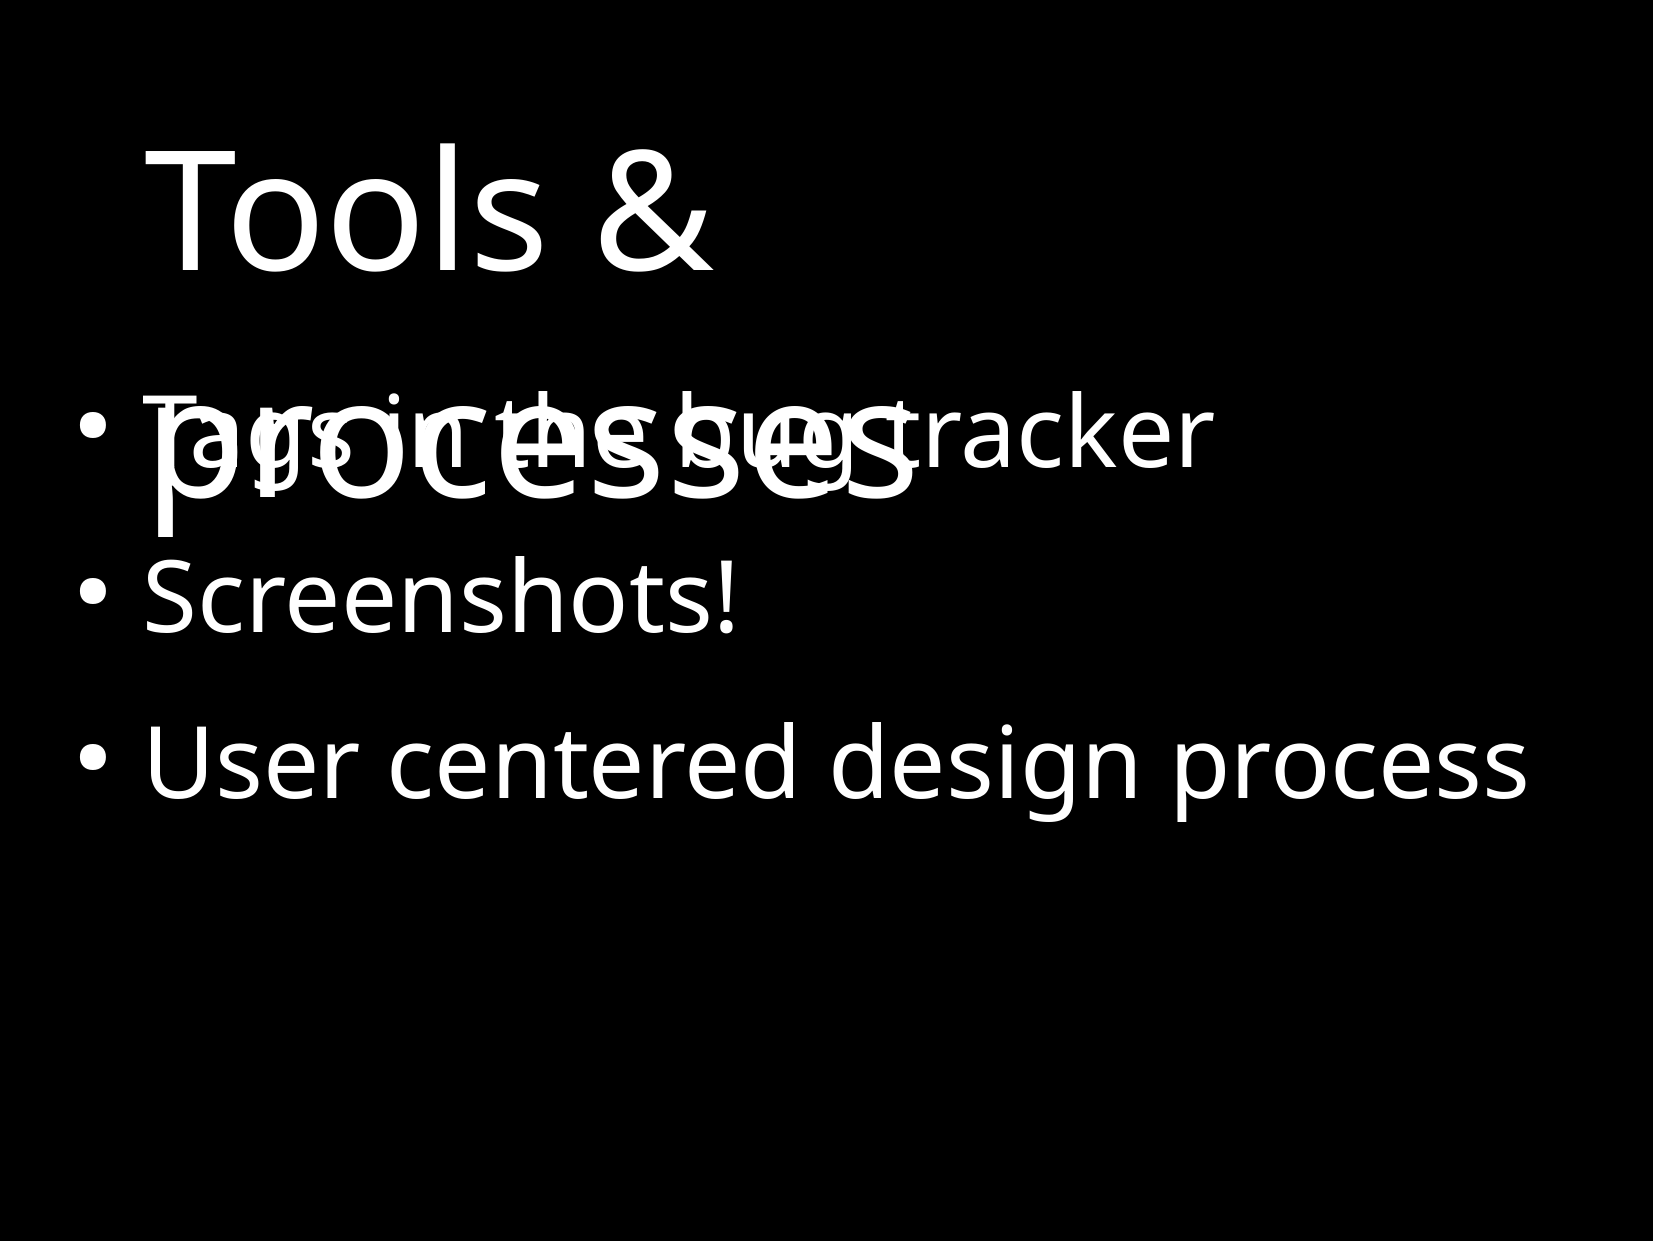

# Tools & processes
Tags in the bug tracker
Screenshots!
User centered design process